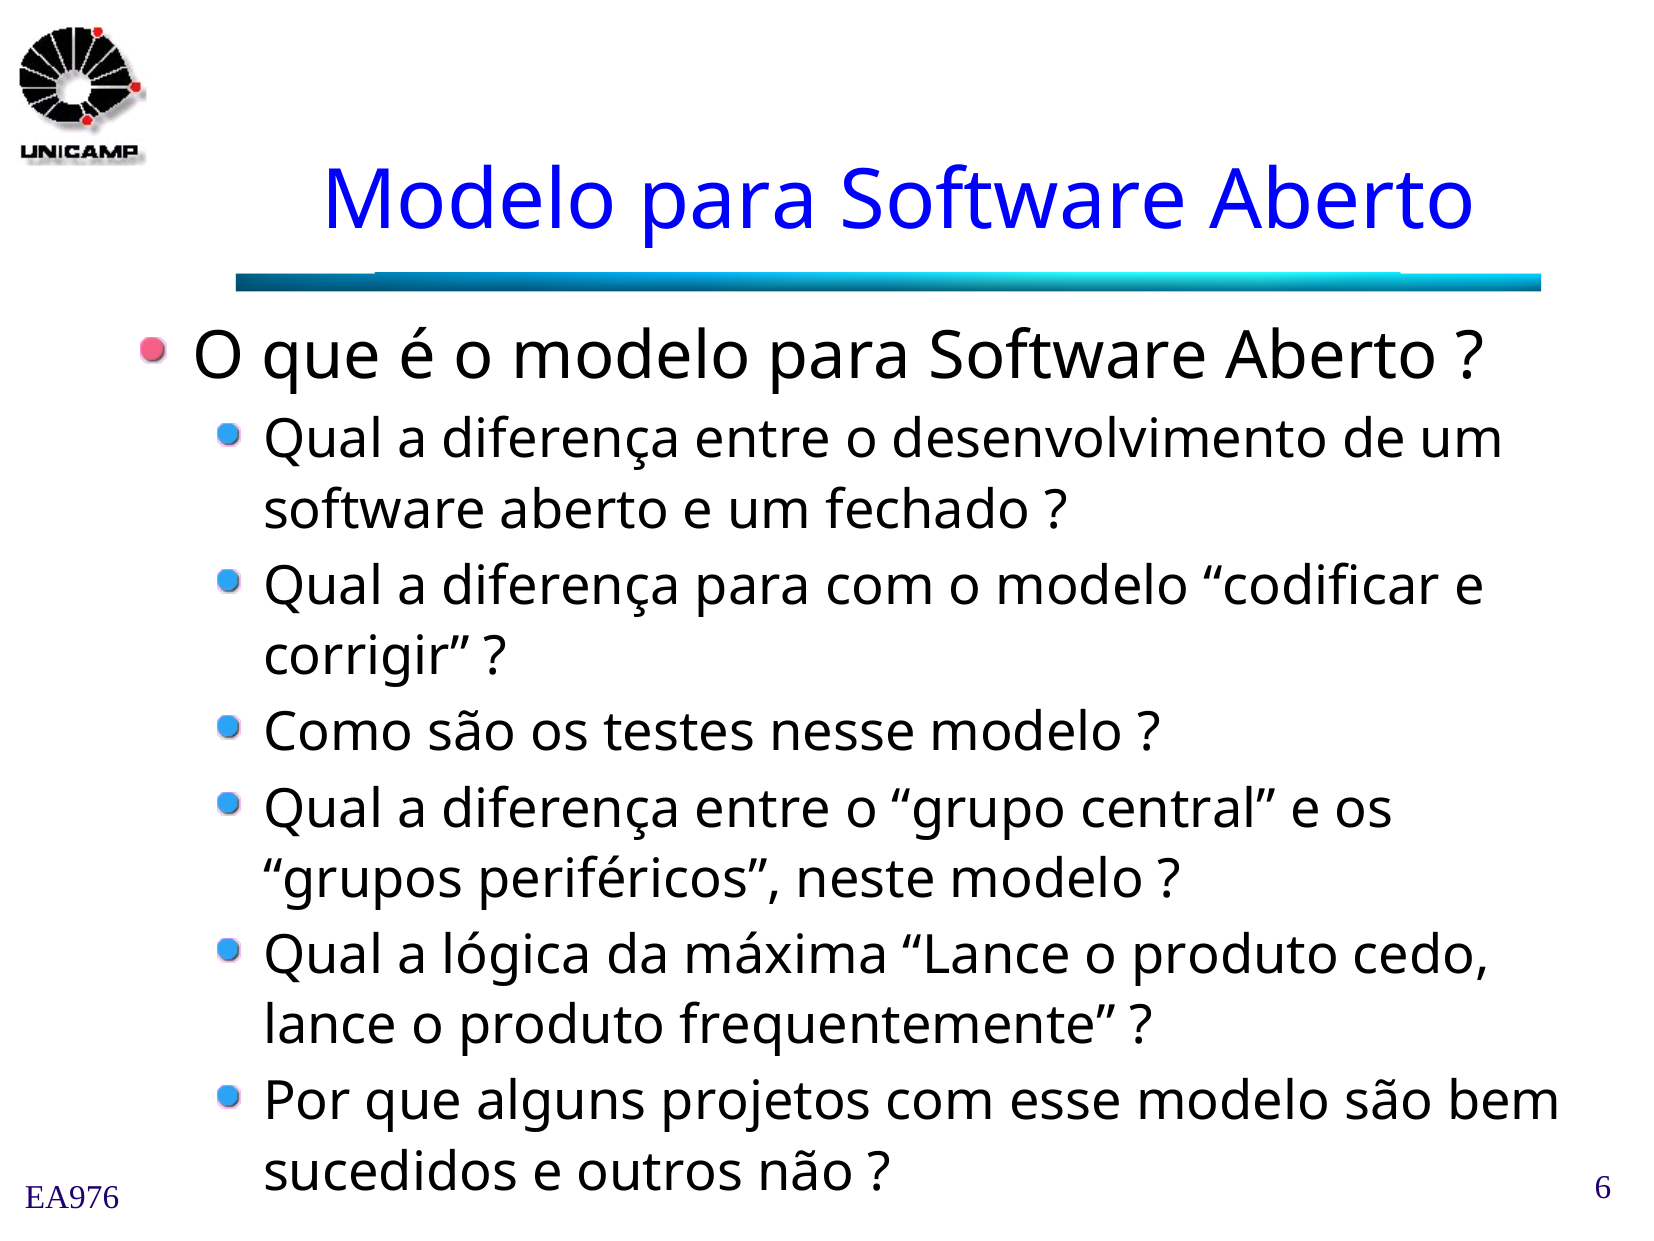

# Modelo para Software Aberto
O que é o modelo para Software Aberto ?
Qual a diferença entre o desenvolvimento de um software aberto e um fechado ?
Qual a diferença para com o modelo “codificar e corrigir” ?
Como são os testes nesse modelo ?
Qual a diferença entre o “grupo central” e os “grupos periféricos”, neste modelo ?
Qual a lógica da máxima “Lance o produto cedo, lance o produto frequentemente” ?
Por que alguns projetos com esse modelo são bem sucedidos e outros não ?
6